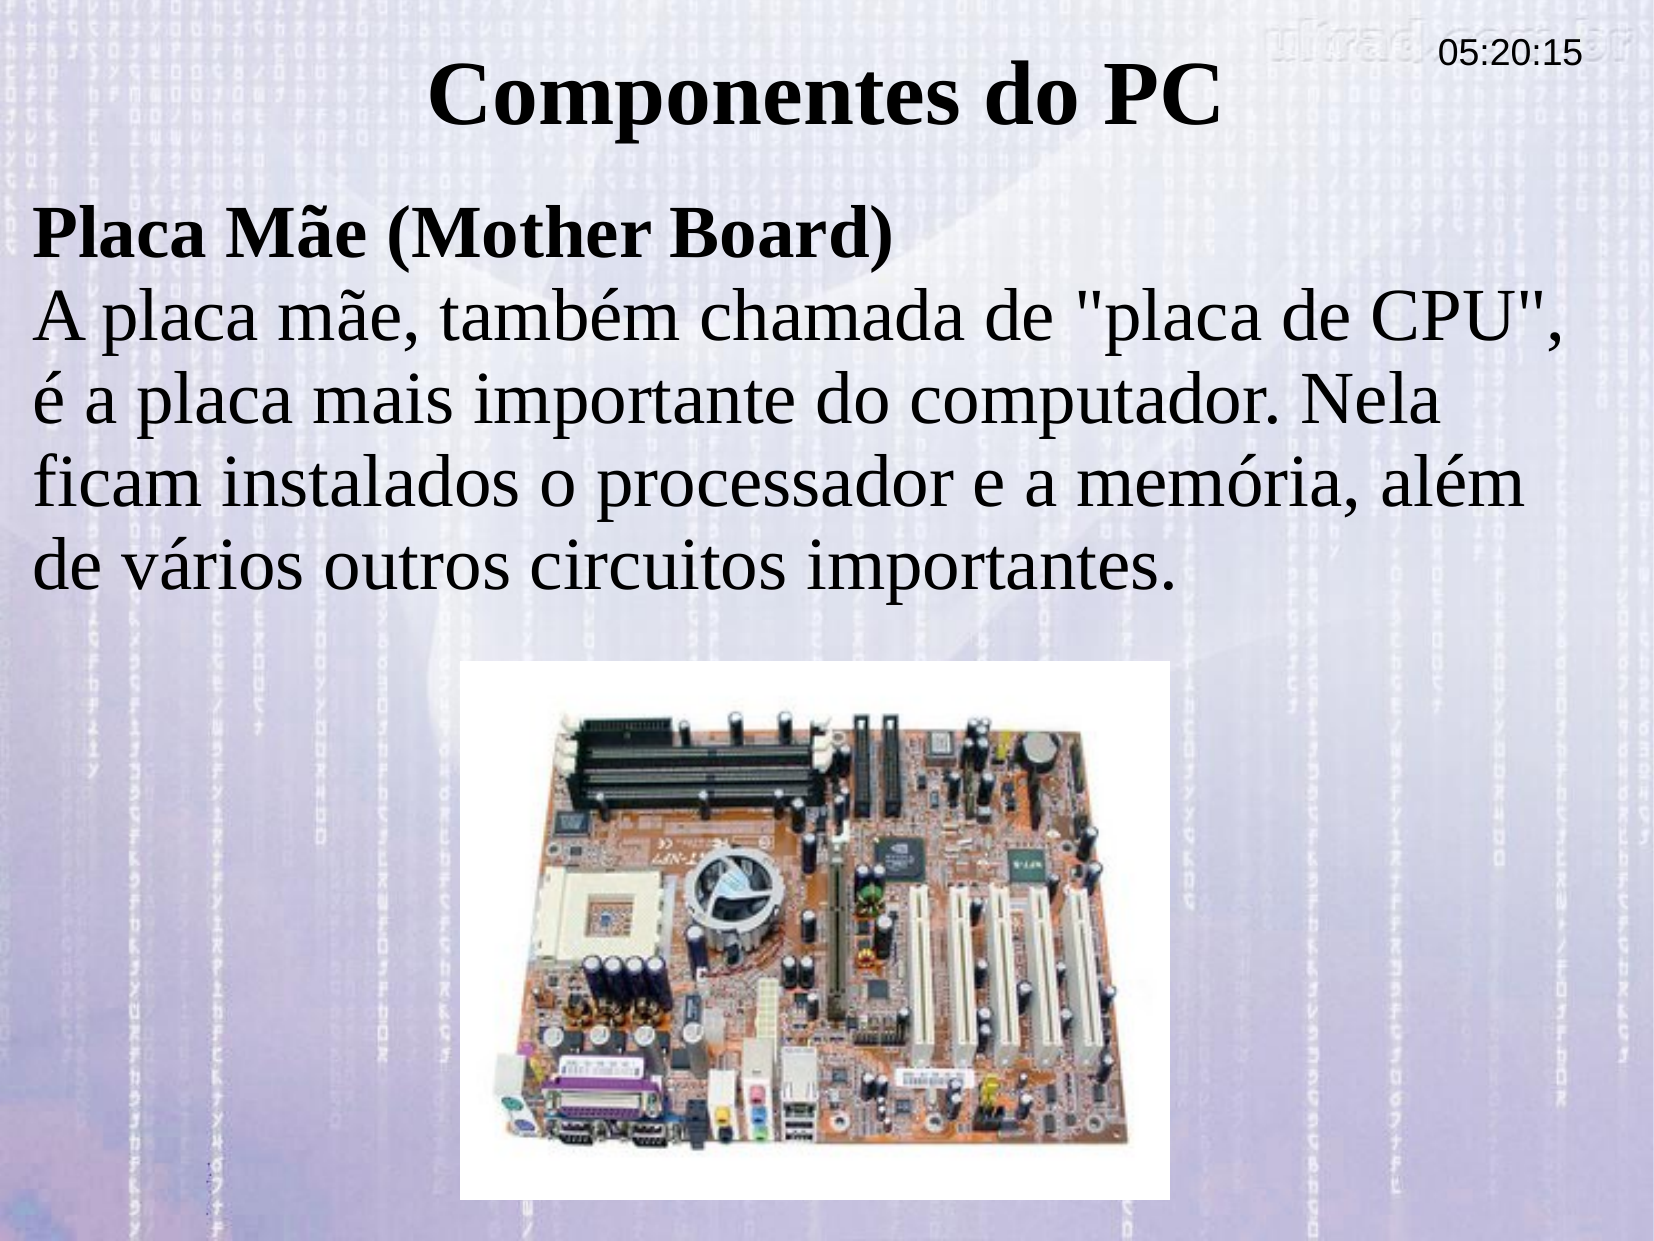

01:59:08
Componentes do PC
Placa Mãe (Mother Board)
A placa mãe, também chamada de "placa de CPU", é a placa mais importante do computador. Nela ficam instalados o processador e a memória, além de vários outros circuitos importantes.